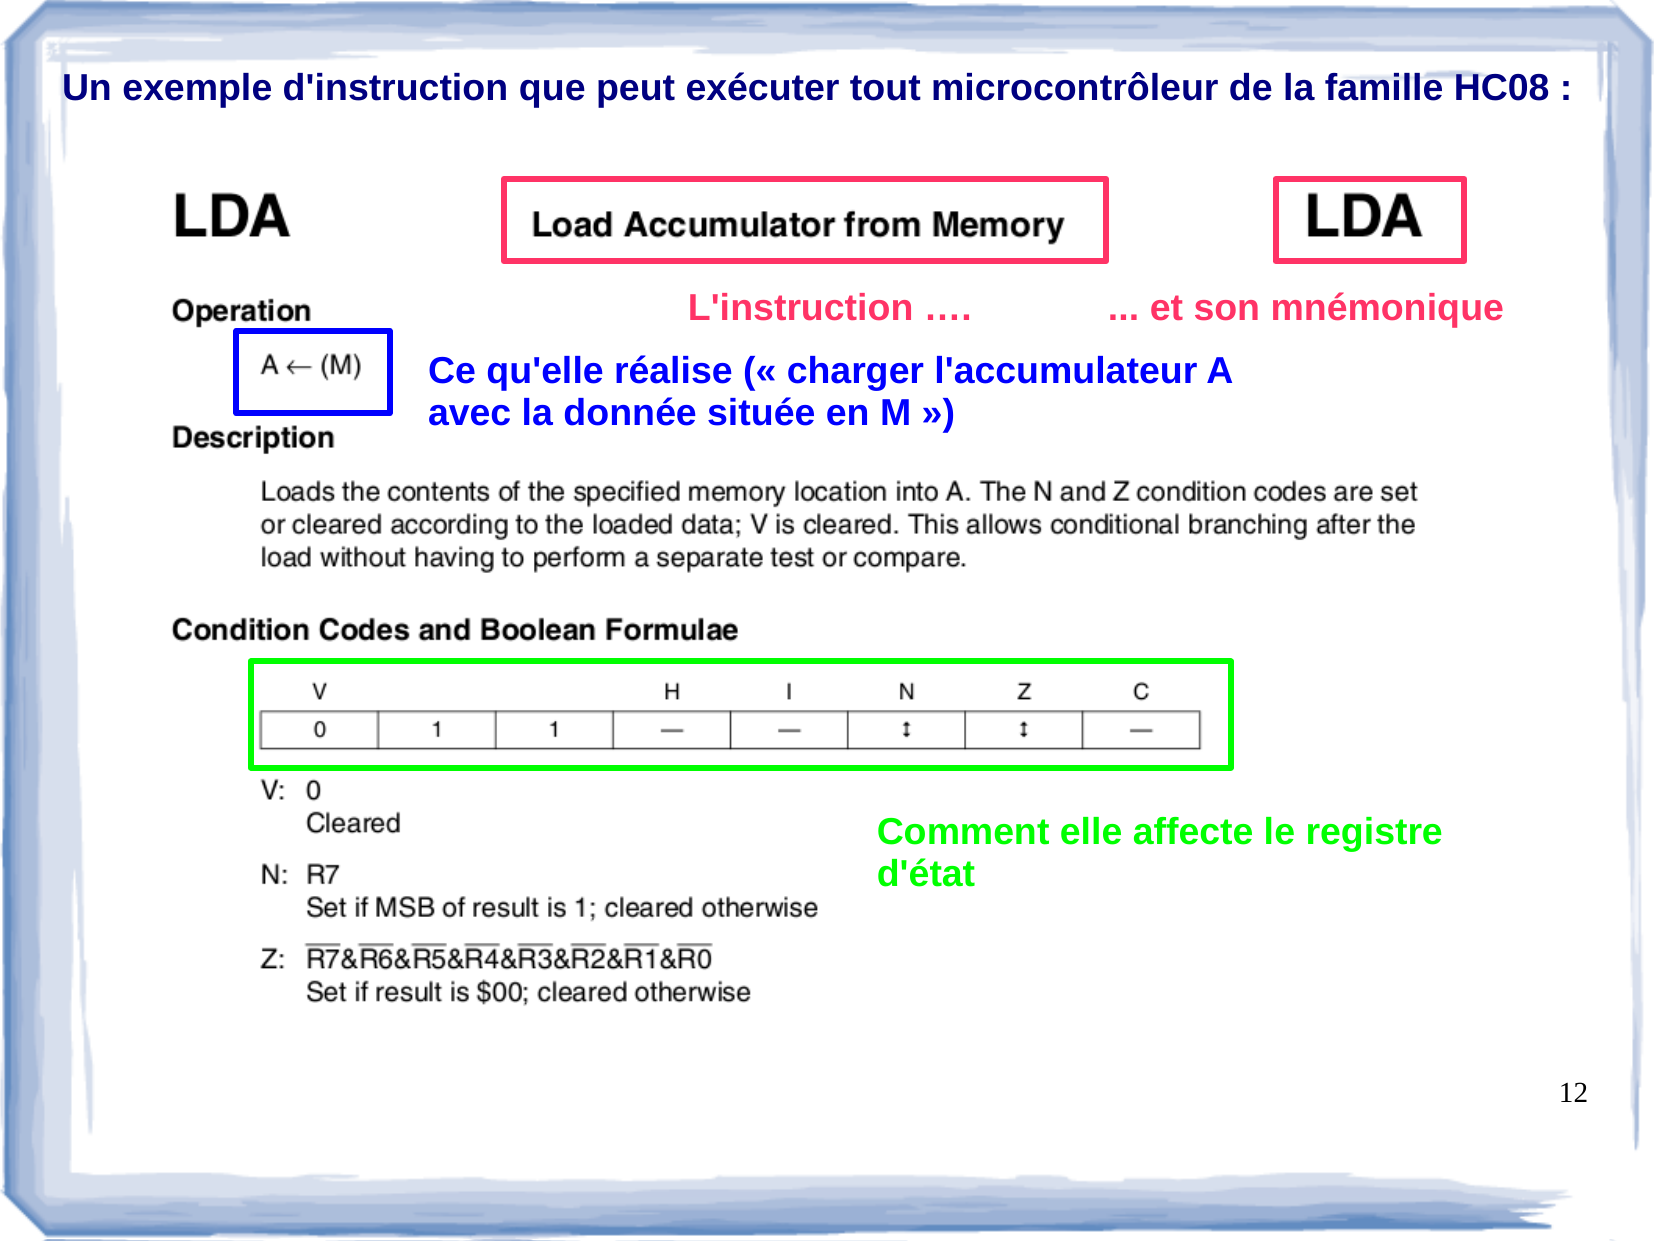

Un exemple d'instruction que peut exécuter tout microcontrôleur de la famille HC08 :
L'instruction …. ... et son mnémonique
Ce qu'elle réalise (« charger l'accumulateur A avec la donnée située en M »)
Comment elle affecte le registre d'état
12